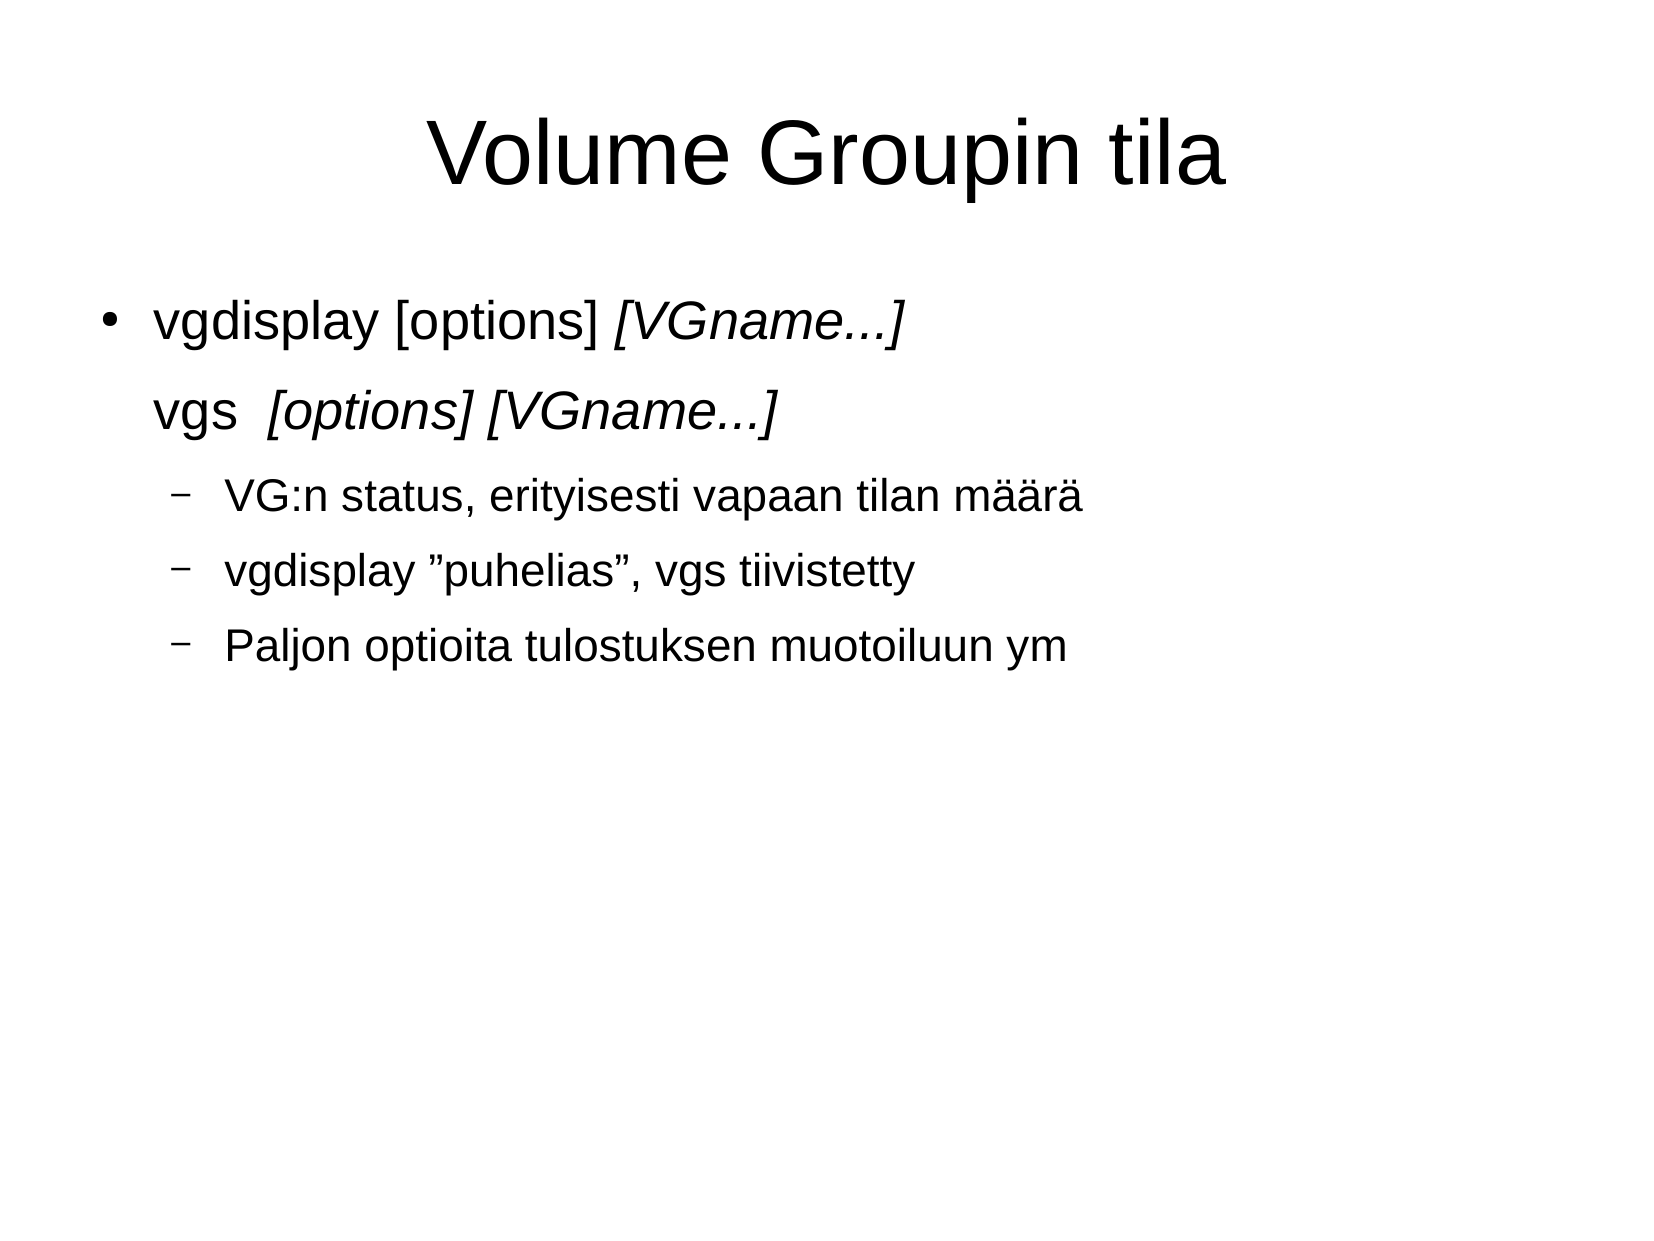

# Volume Groupin tila
vgdisplay [options] [VGname...]
vgs [options] [VGname...]
VG:n status, erityisesti vapaan tilan määrä
vgdisplay ”puhelias”, vgs tiivistetty
Paljon optioita tulostuksen muotoiluun ym